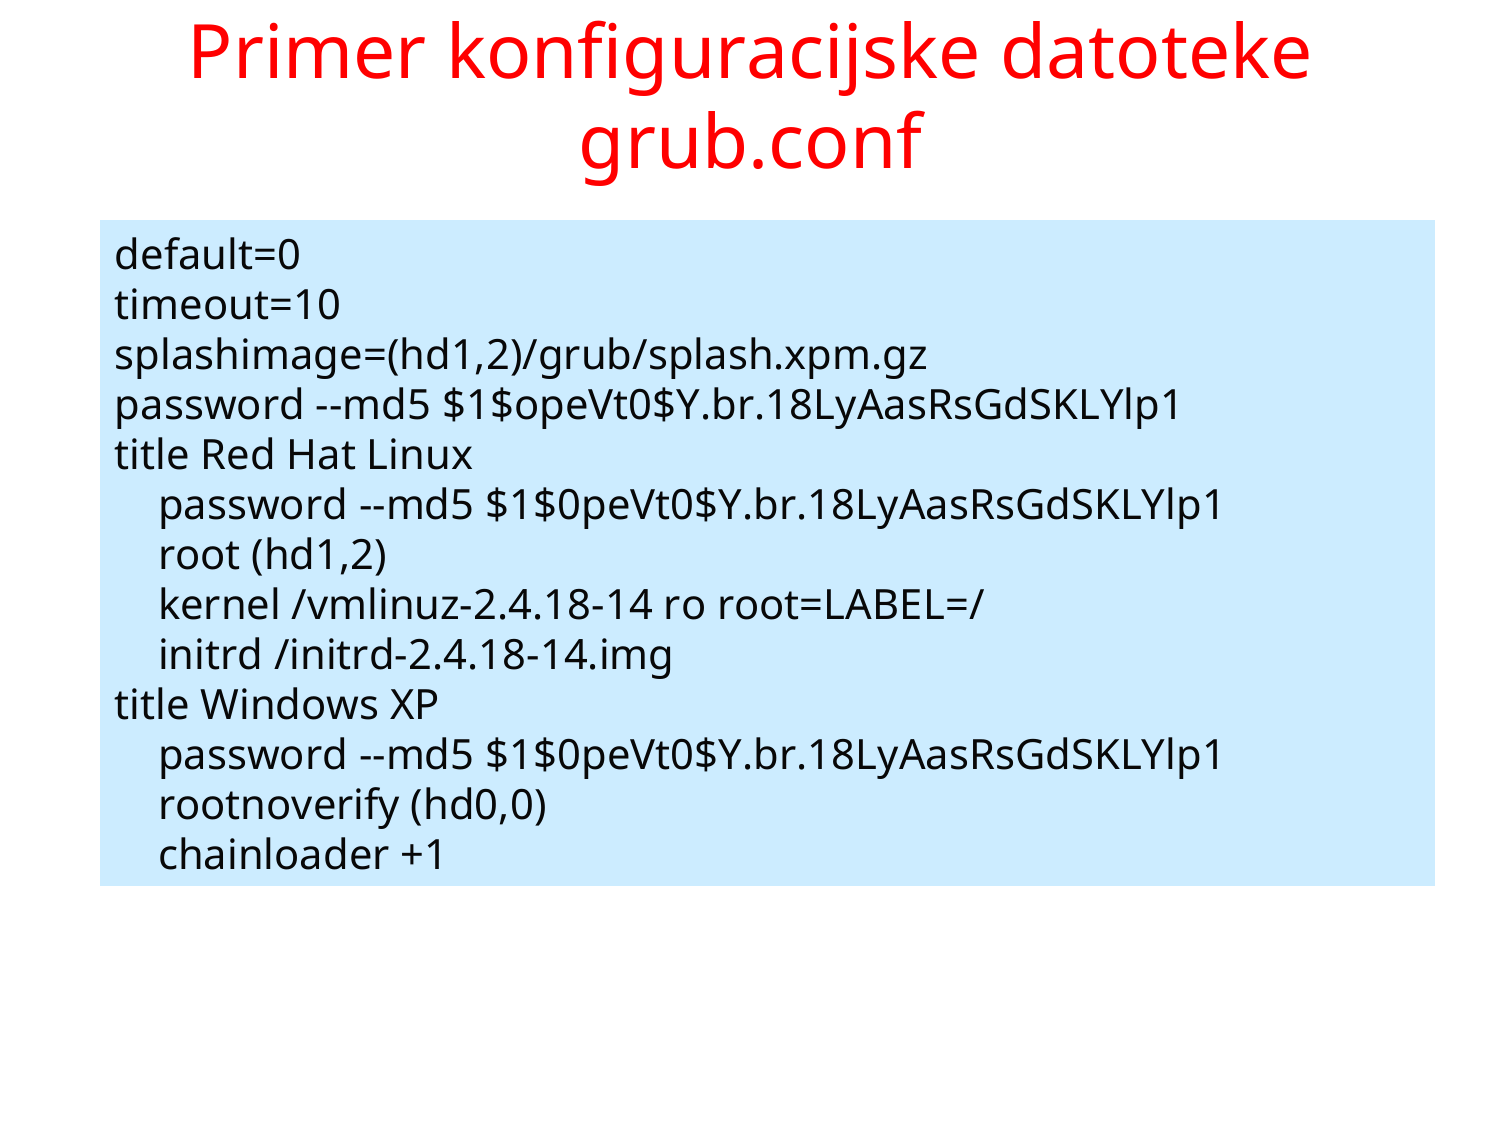

# Primer konfiguracijske datoteke grub.conf
| default=0 timeout=10 splashimage=(hd1,2)/grub/splash.xpm.gz password --md5 $1$opeVt0$Y.br.18LyAasRsGdSKLYlp1 title Red Hat Linux password --md5 $1$0peVt0$Y.br.18LyAasRsGdSKLYlp1 root (hd1,2) kernel /vmlinuz-2.4.18-14 ro root=LABEL=/ initrd /initrd-2.4.18-14.img title Windows XP password --md5 $1$0peVt0$Y.br.18LyAasRsGdSKLYlp1 rootnoverify (hd0,0) chainloader +1 |
| --- |